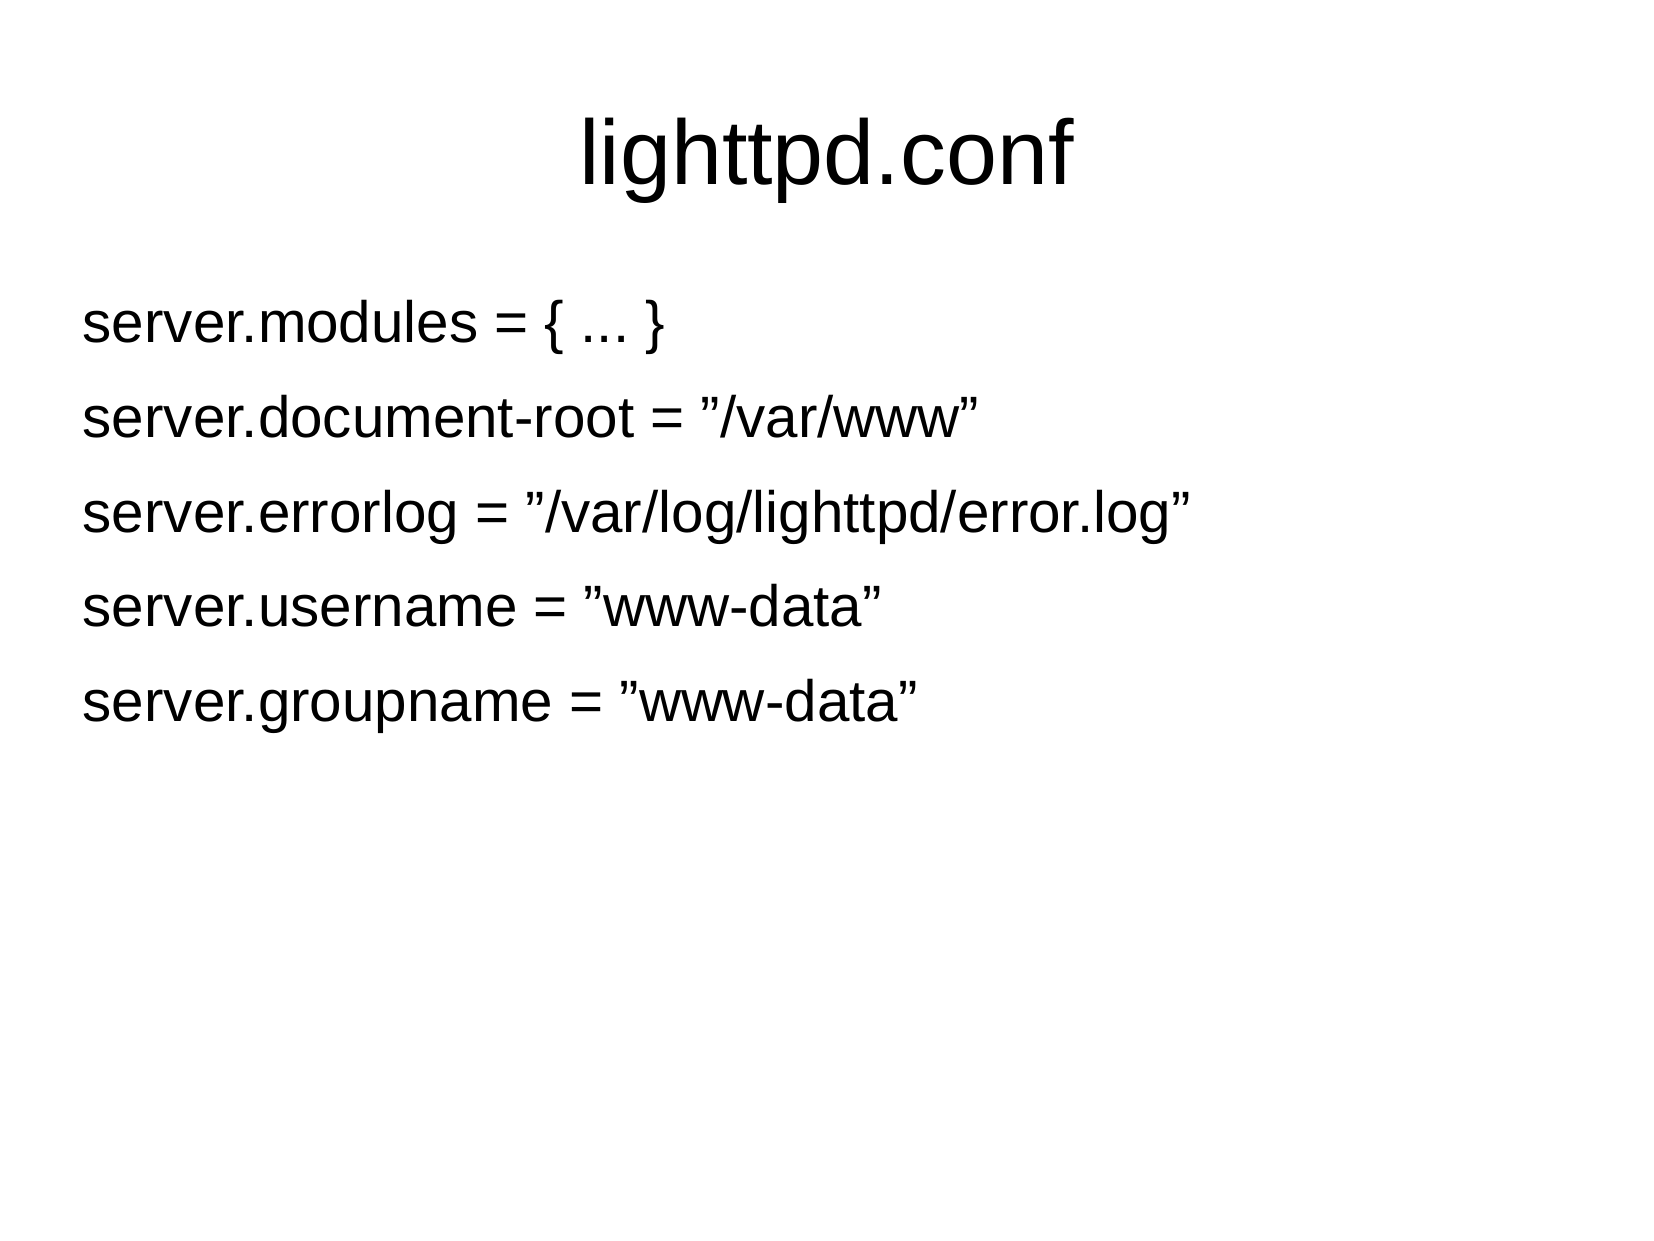

# lighttpd.conf
server.modules = { ... }
server.document-root = ”/var/www”
server.errorlog = ”/var/log/lighttpd/error.log”
server.username = ”www-data”
server.groupname = ”www-data”